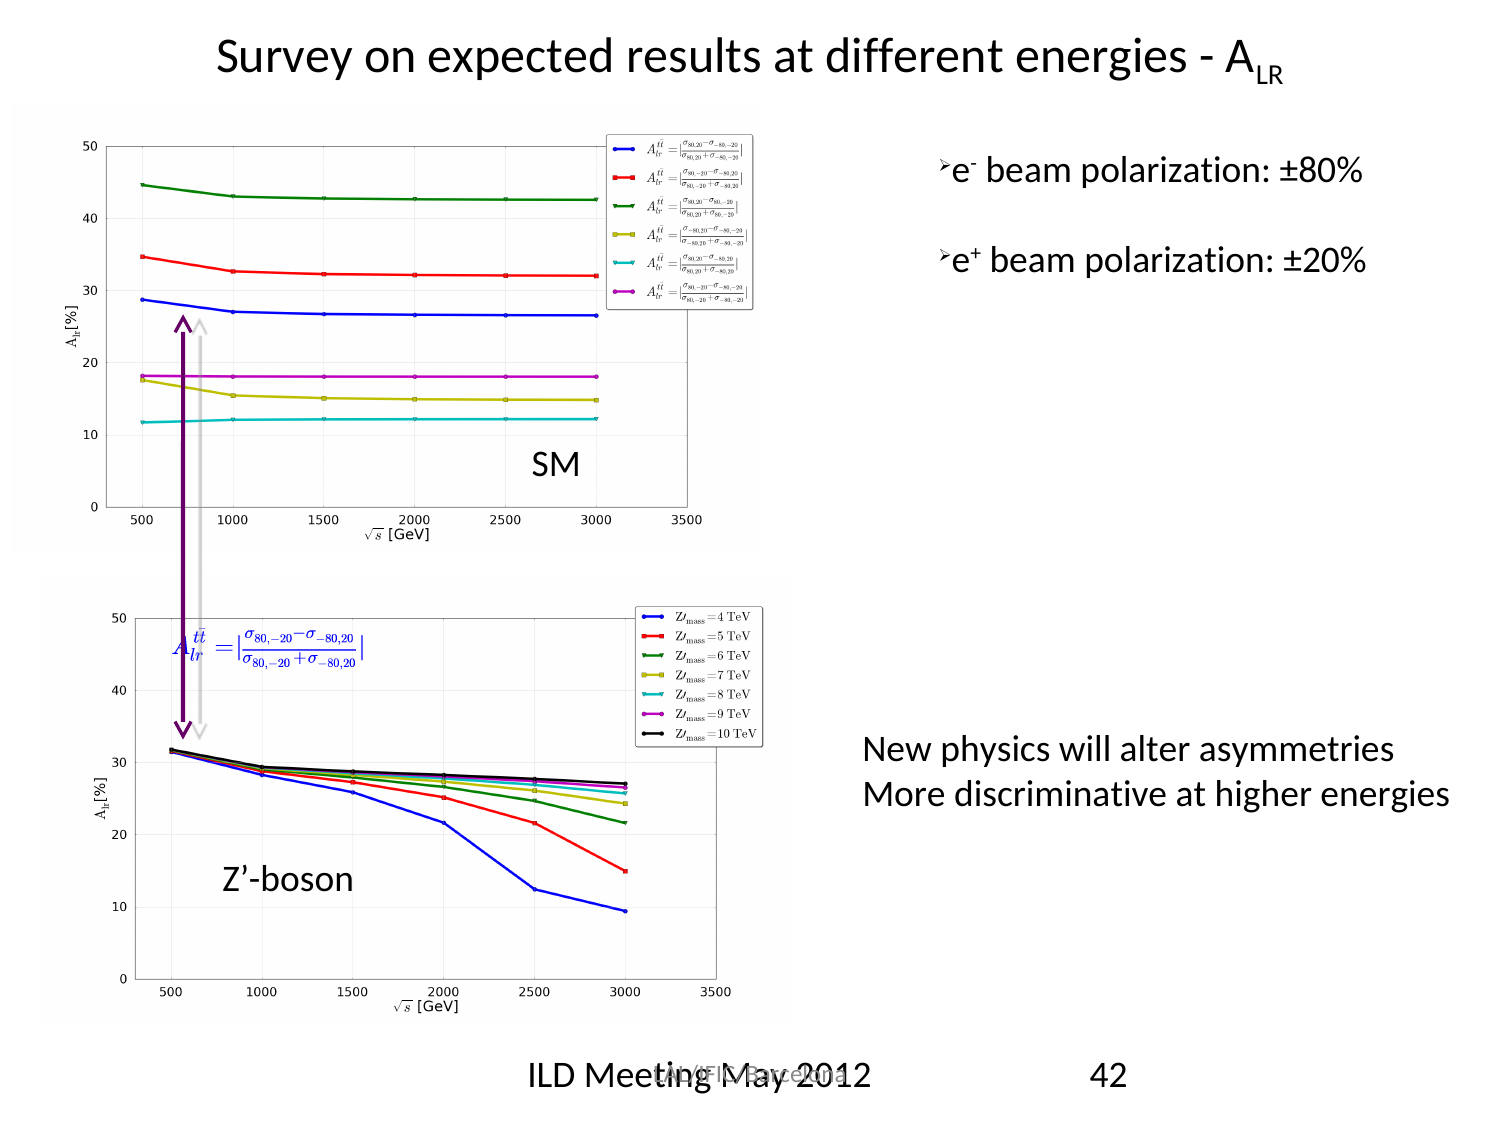

Survey on expected results at different energies - ALR
e- beam polarization: ±80%
e+ beam polarization: ±20%
SM
New physics will alter asymmetries
More discriminative at higher energies
Z’-boson
42
ILD Meeting May 2012
LAL/IFIC/Barcelona